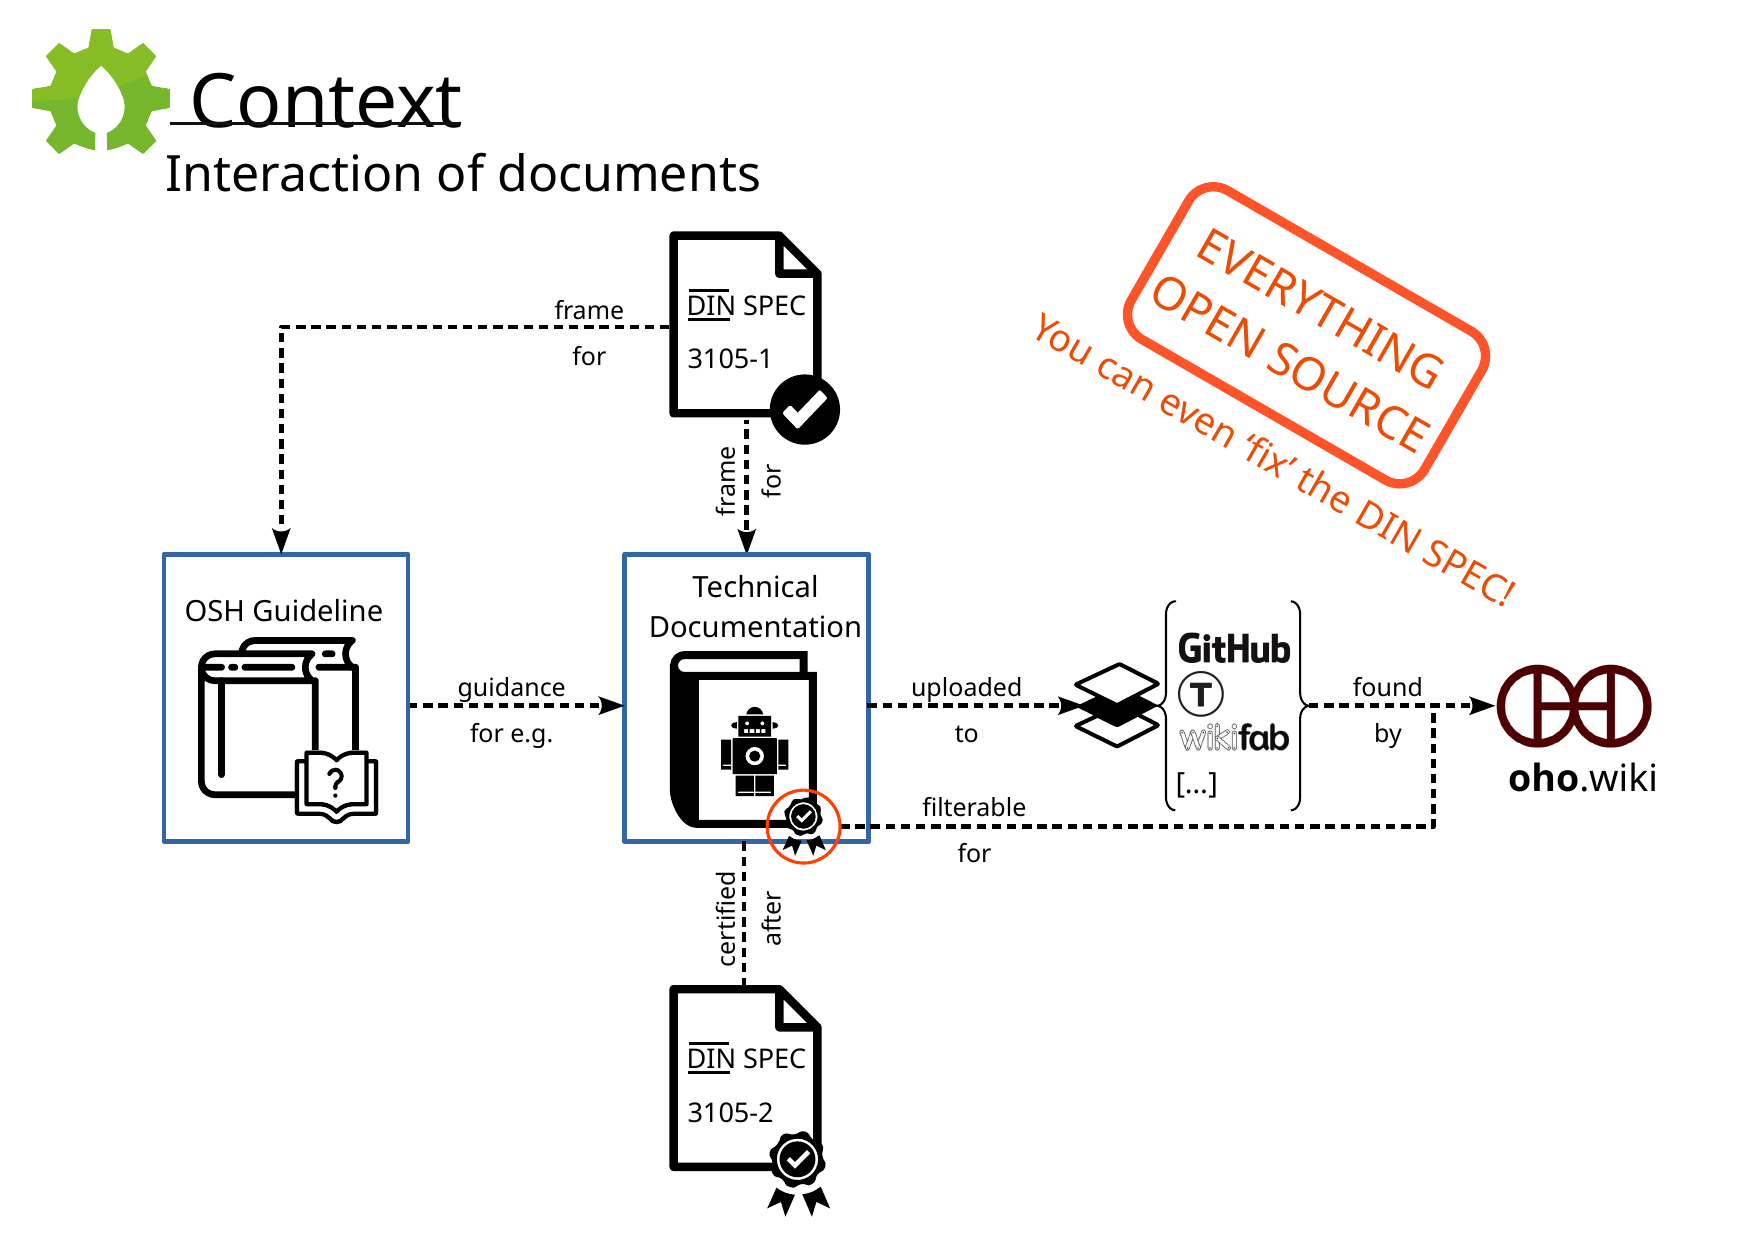

Context
Interaction of documents
DIN SPEC
3105-1
EVERYTHING
OPEN SOURCE
frame
for
frame
for
You can even ‘fix’ the DIN SPEC!
Technical Documentation
OSH Guideline
guidance
for e.g.
uploaded
to
found
by
oho.wiki
[…]
filterable
for
certified
after
DIN SPEC
3105-2